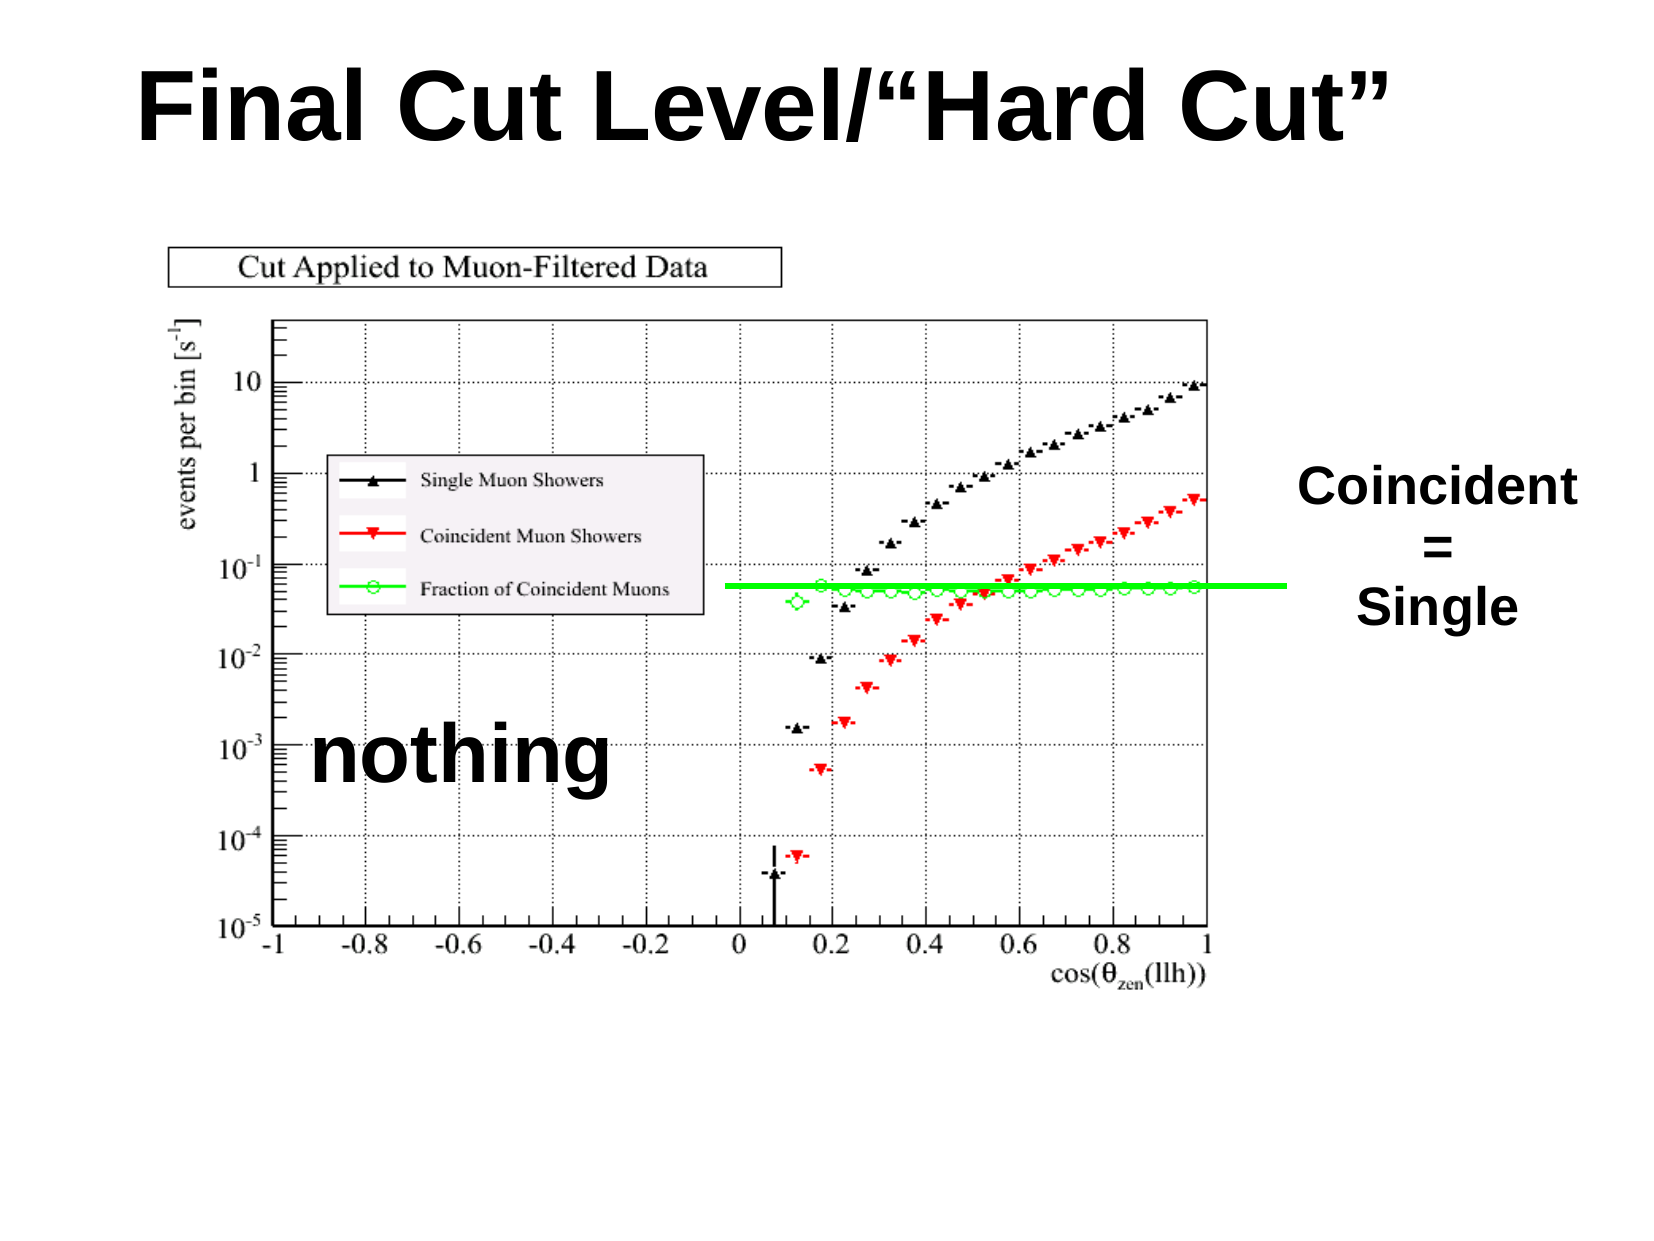

Final Cut Level/“Hard Cut”
Coincident
=
Single
nothing